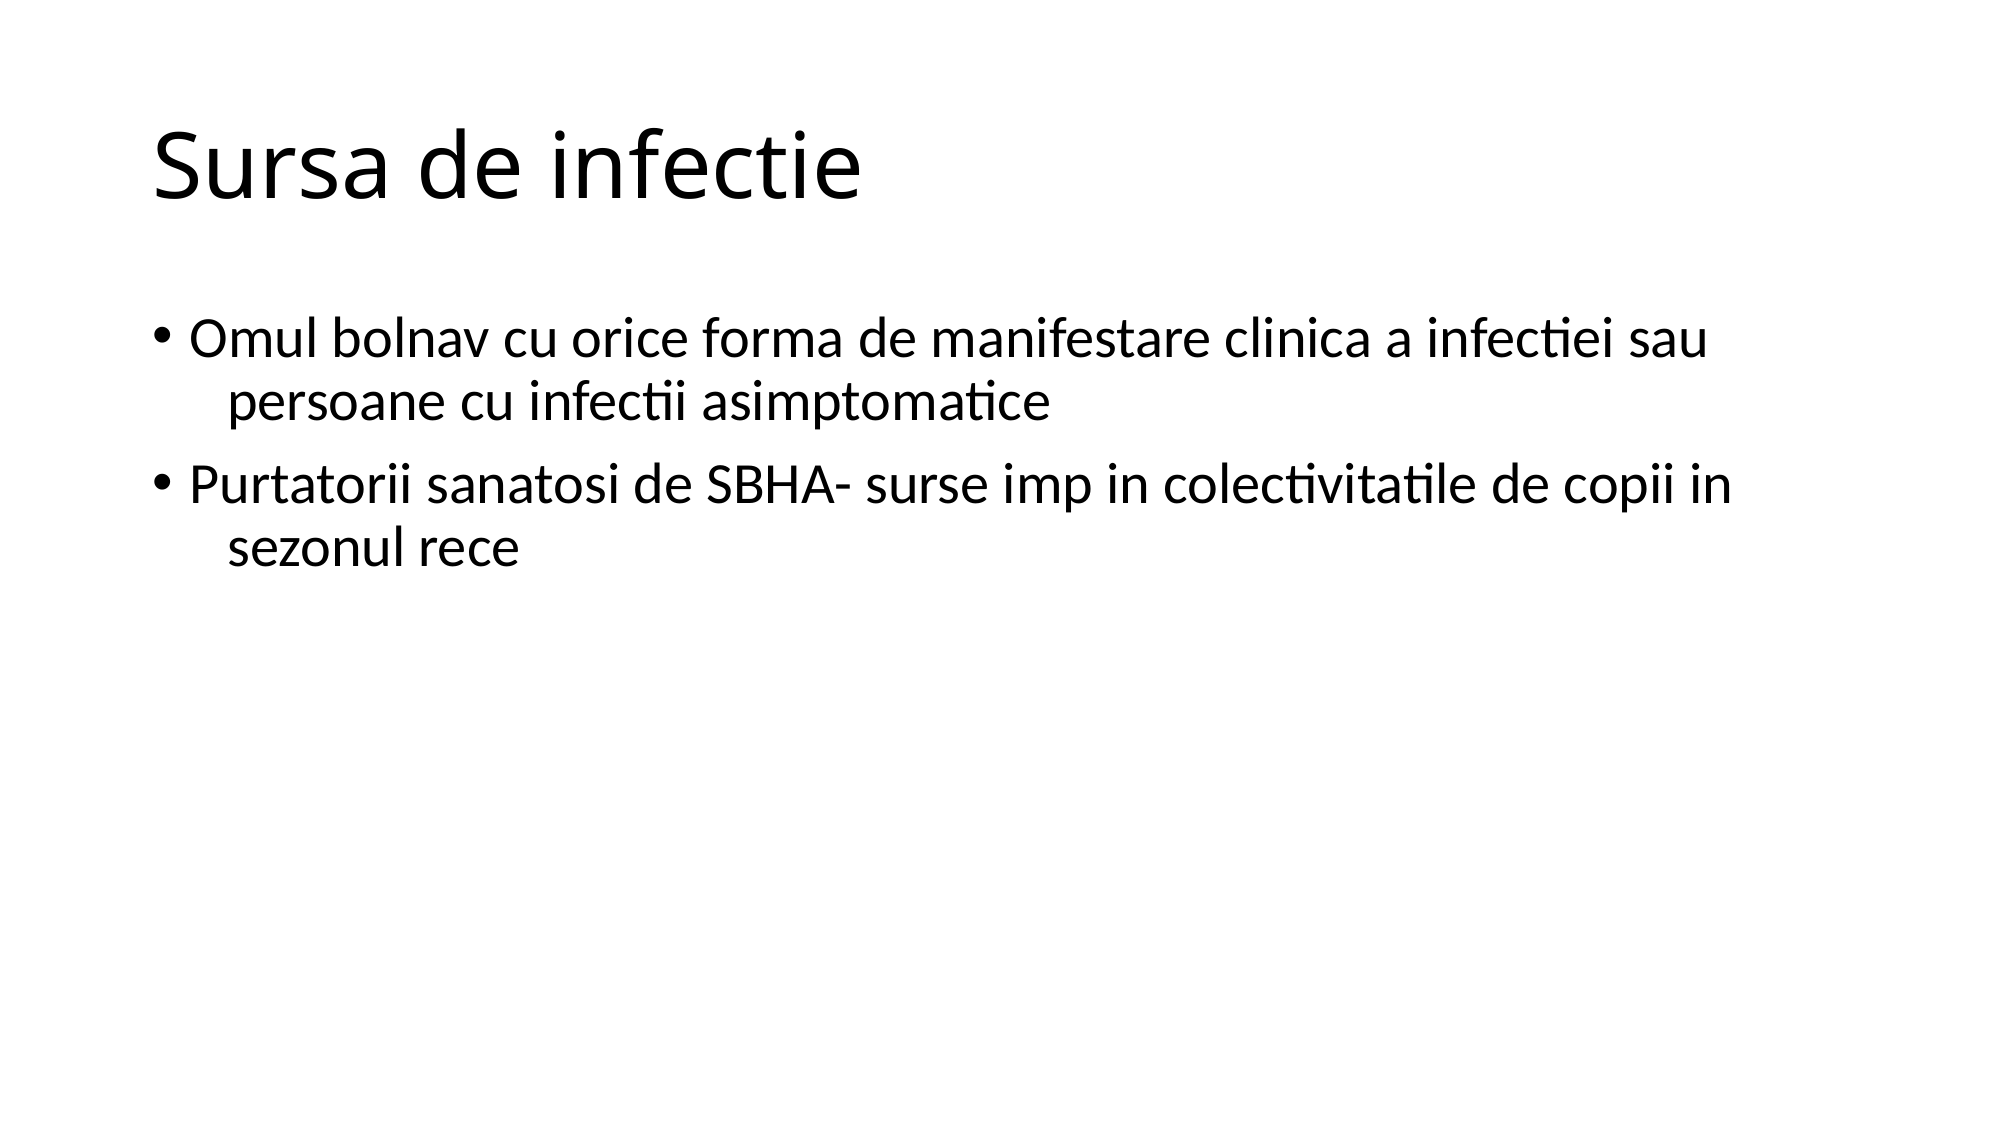

# Sursa de infectie
Omul bolnav cu orice forma de manifestare clinica a infectiei sau persoane cu infectii asimptomatice
Purtatorii sanatosi de SBHA- surse imp in colectivitatile de copii in sezonul rece